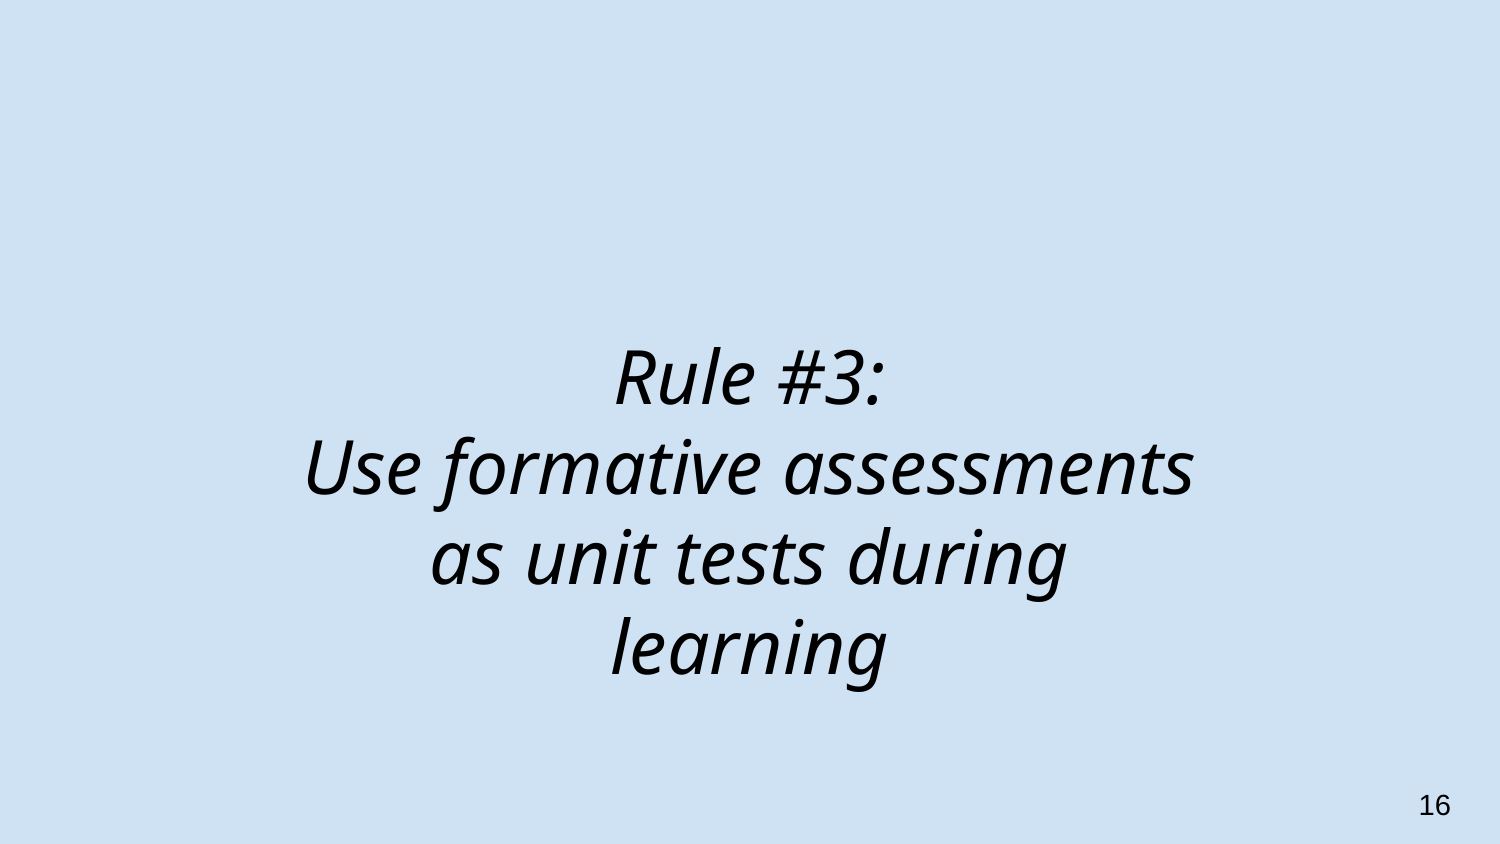

Rule #3:
Use formative assessments
as unit tests during learning